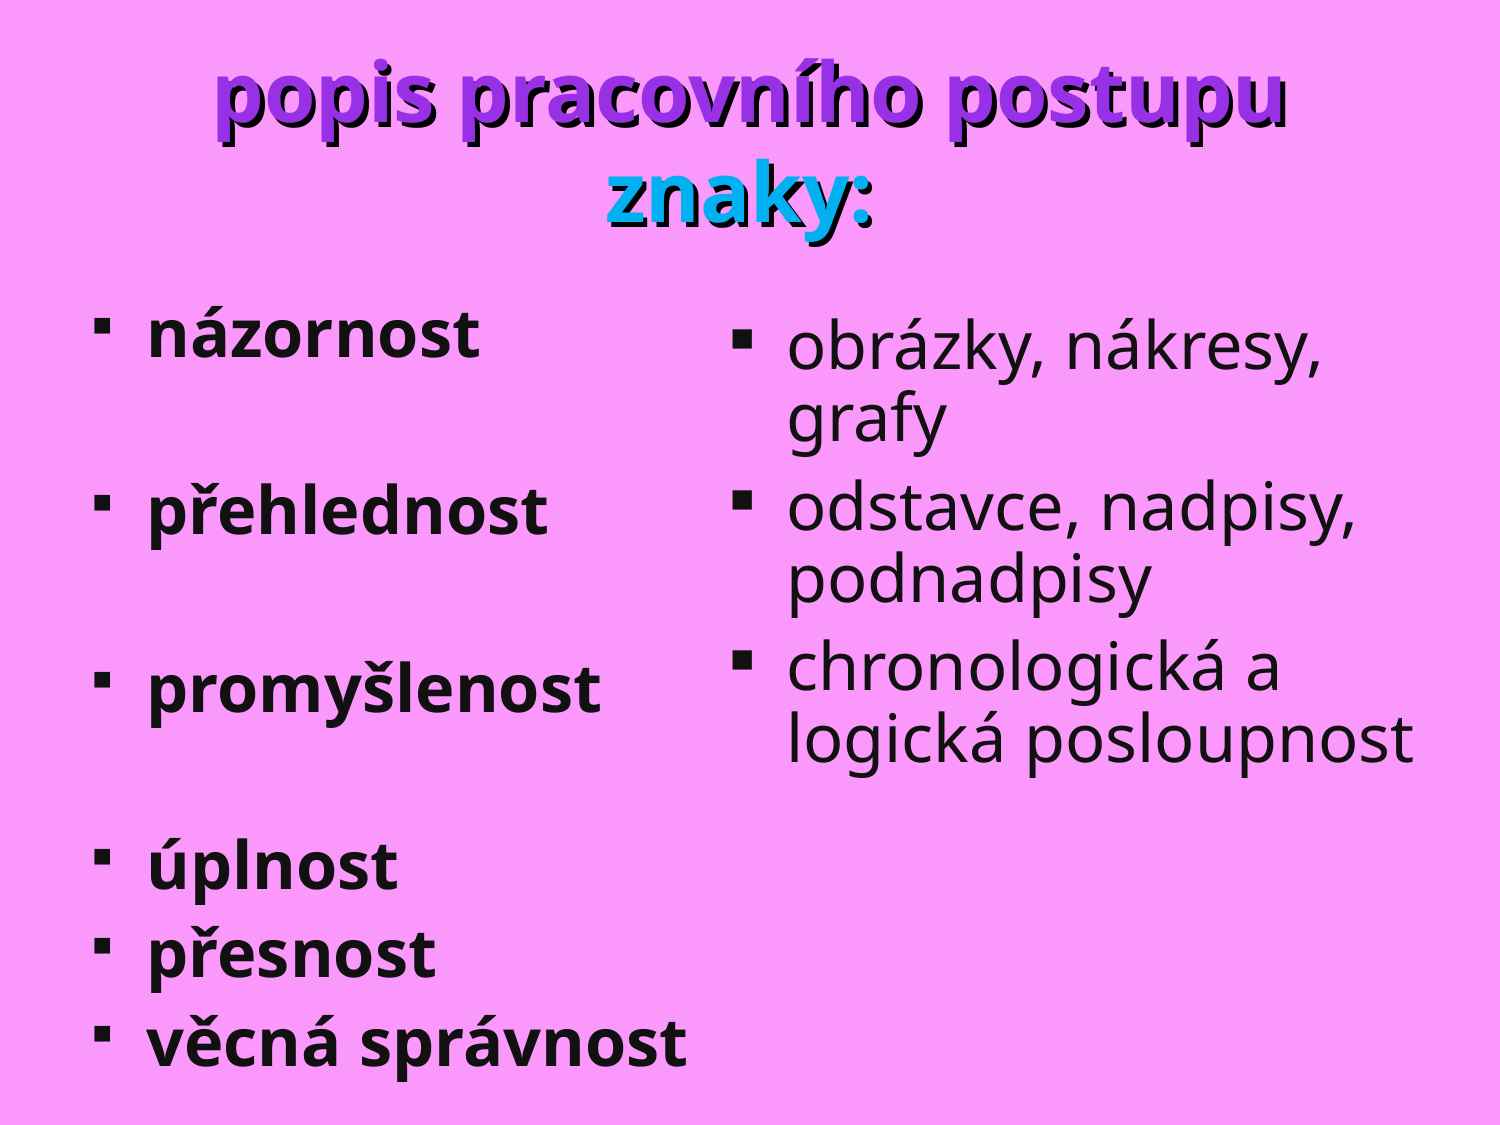

# popis pracovního postupu znaky:
názornost
přehlednost
promyšlenost
úplnost
přesnost
věcná správnost
obrázky, nákresy, grafy
odstavce, nadpisy, podnadpisy
chronologická a logická posloupnost